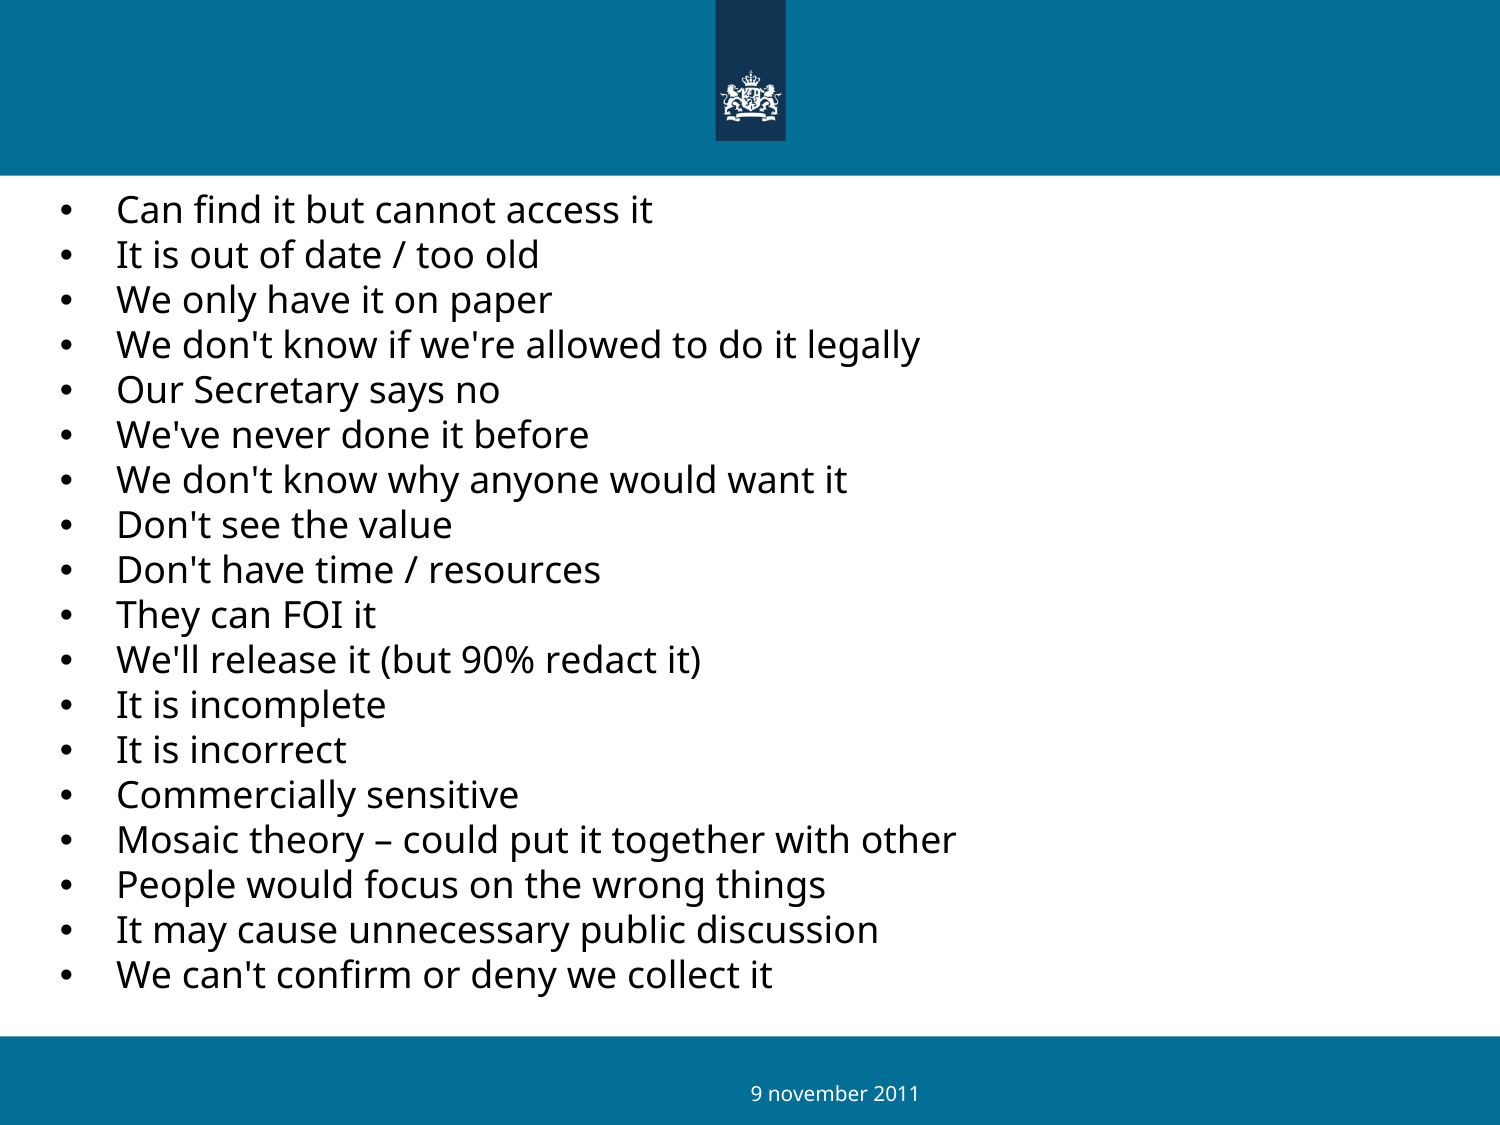

Can find it but cannot access it
It is out of date / too old
We only have it on paper
We don't know if we're allowed to do it legally
Our Secretary says no
We've never done it before
We don't know why anyone would want it
Don't see the value
Don't have time / resources
They can FOI it
We'll release it (but 90% redact it)
It is incomplete
It is incorrect
Commercially sensitive
Mosaic theory – could put it together with other
People would focus on the wrong things
It may cause unnecessary public discussion
We can't confirm or deny we collect it
9 november 2011